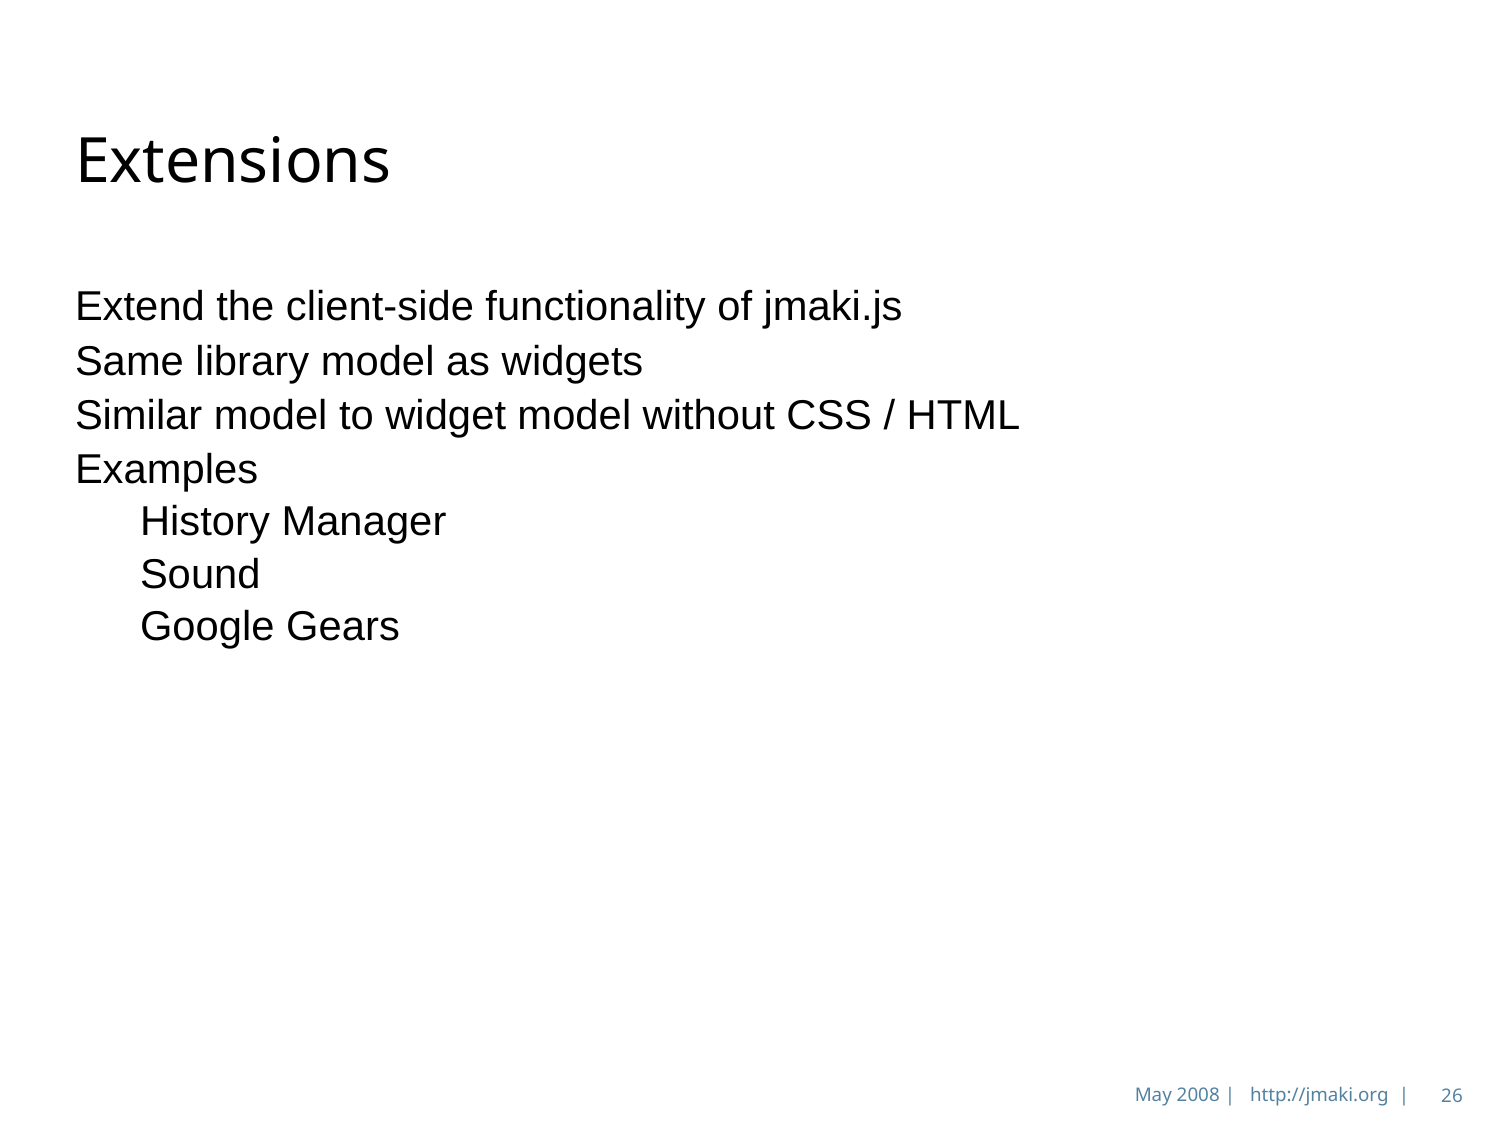

# Extensions
Extend the client-side functionality of jmaki.js
Same library model as widgets
Similar model to widget model without CSS / HTML
Examples
History Manager
Sound
Google Gears